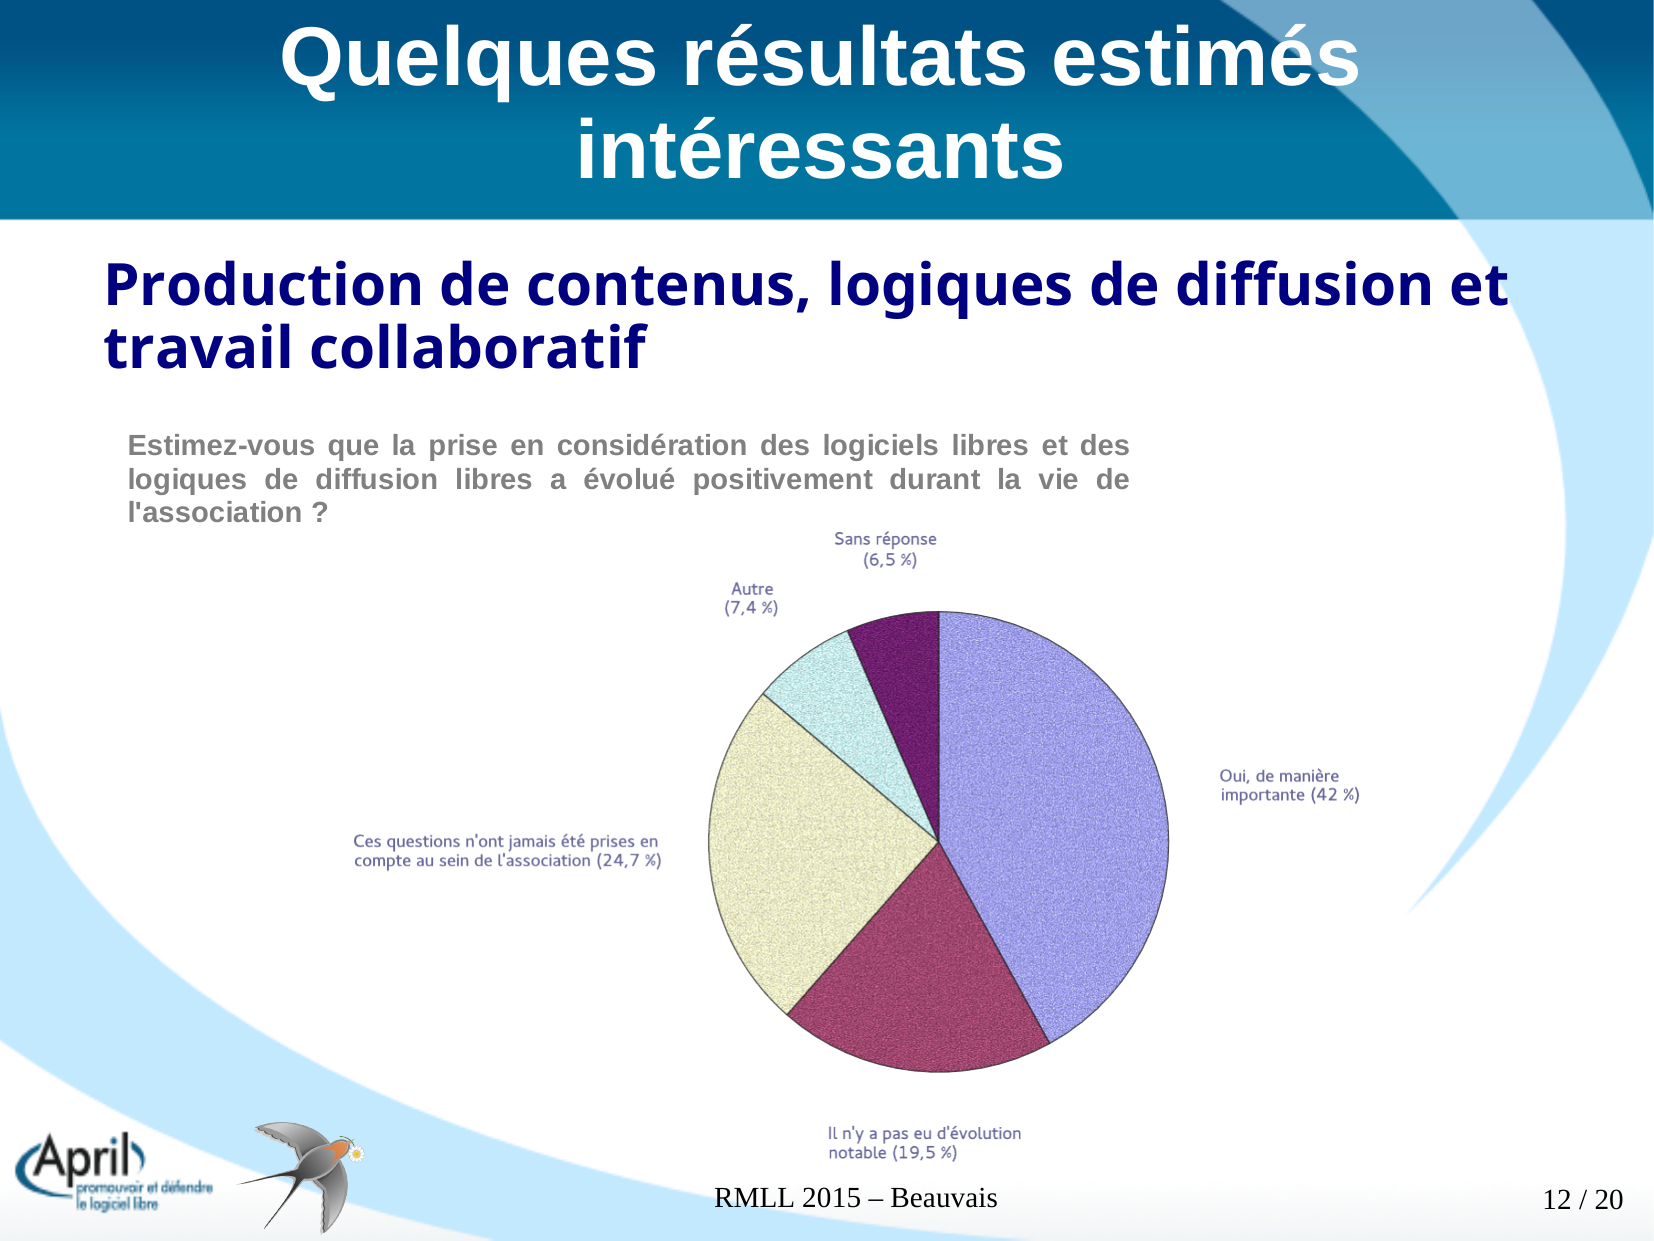

# Quelques résultats estimés intéressants
Production de contenus, logiques de diffusion et travail collaboratif
12